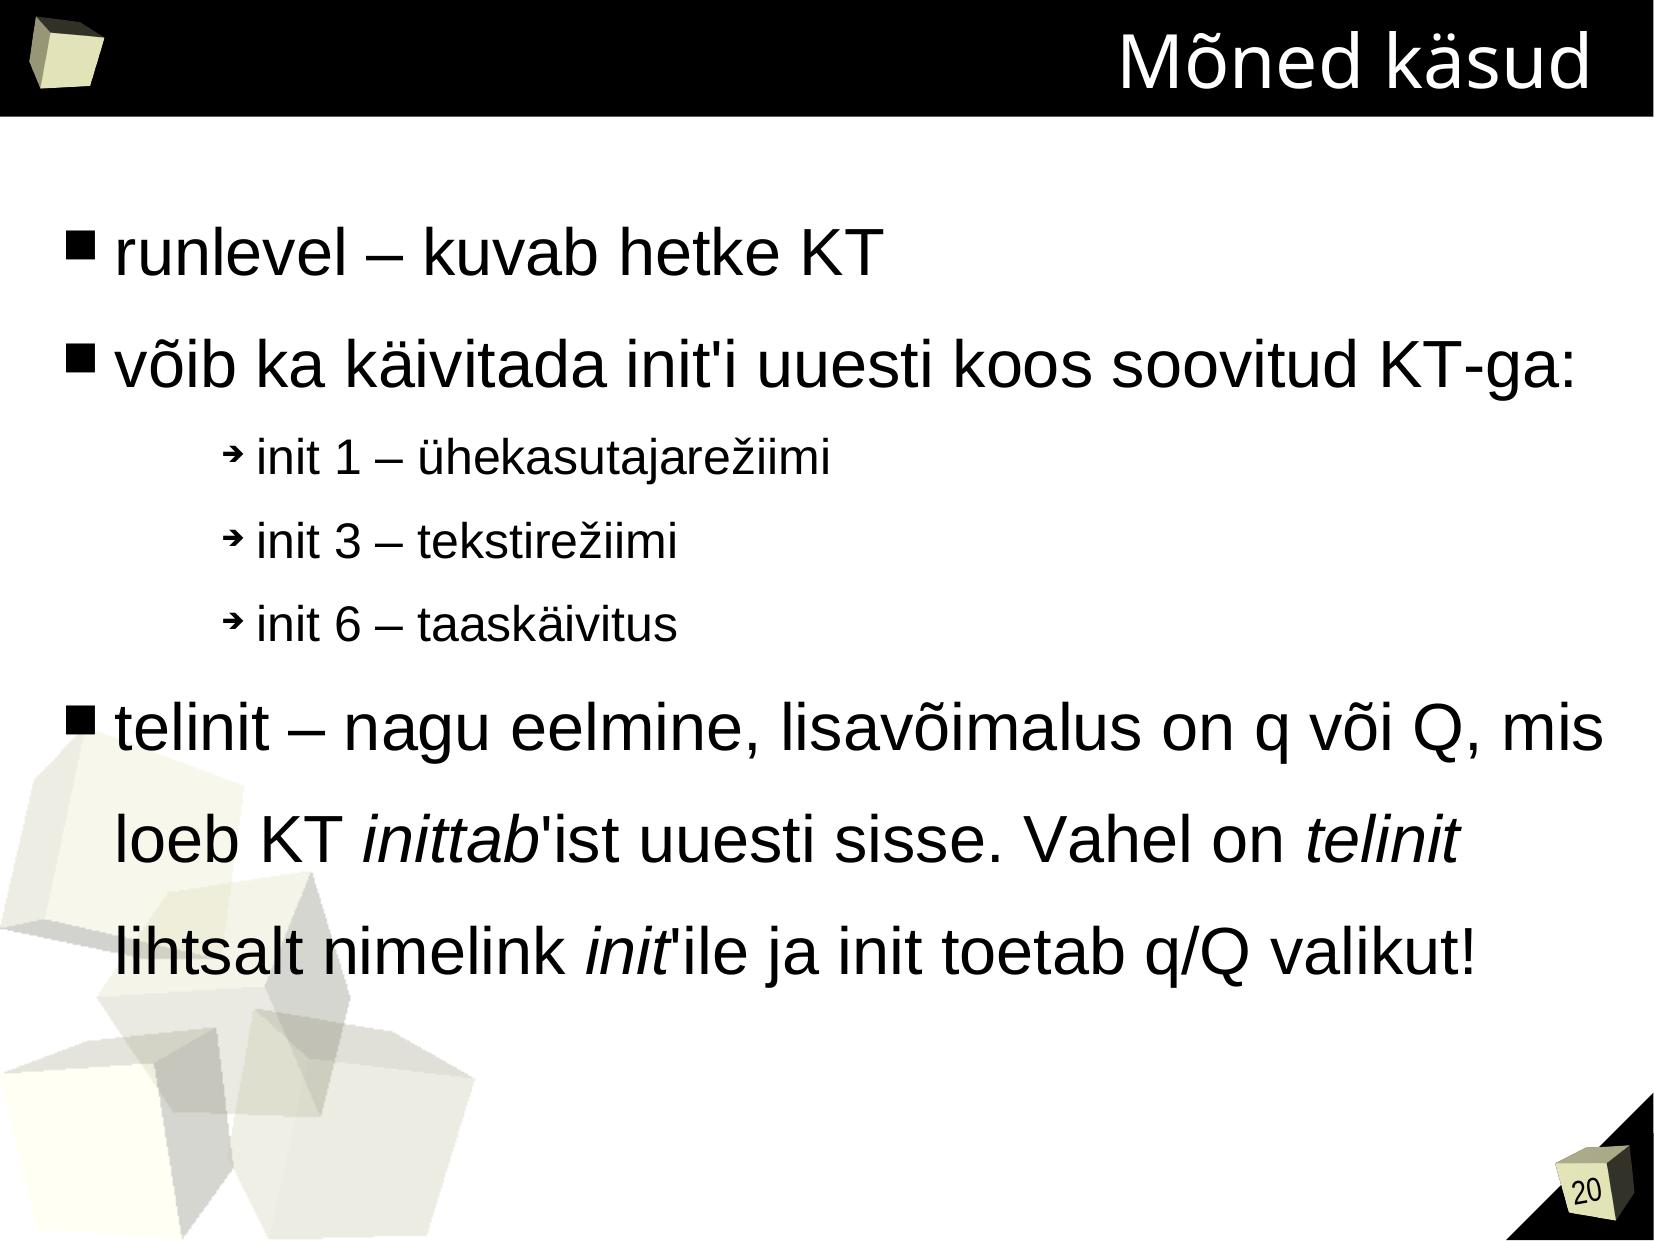

# Mõned käsud
runlevel – kuvab hetke KT
võib ka käivitada init'i uuesti koos soovitud KT-ga:
init 1 – ühekasutajarežiimi
init 3 – tekstirežiimi
init 6 – taaskäivitus
telinit – nagu eelmine, lisavõimalus on q või Q, mis loeb KT inittab'ist uuesti sisse. Vahel on telinit lihtsalt nimelink init'ile ja init toetab q/Q valikut!